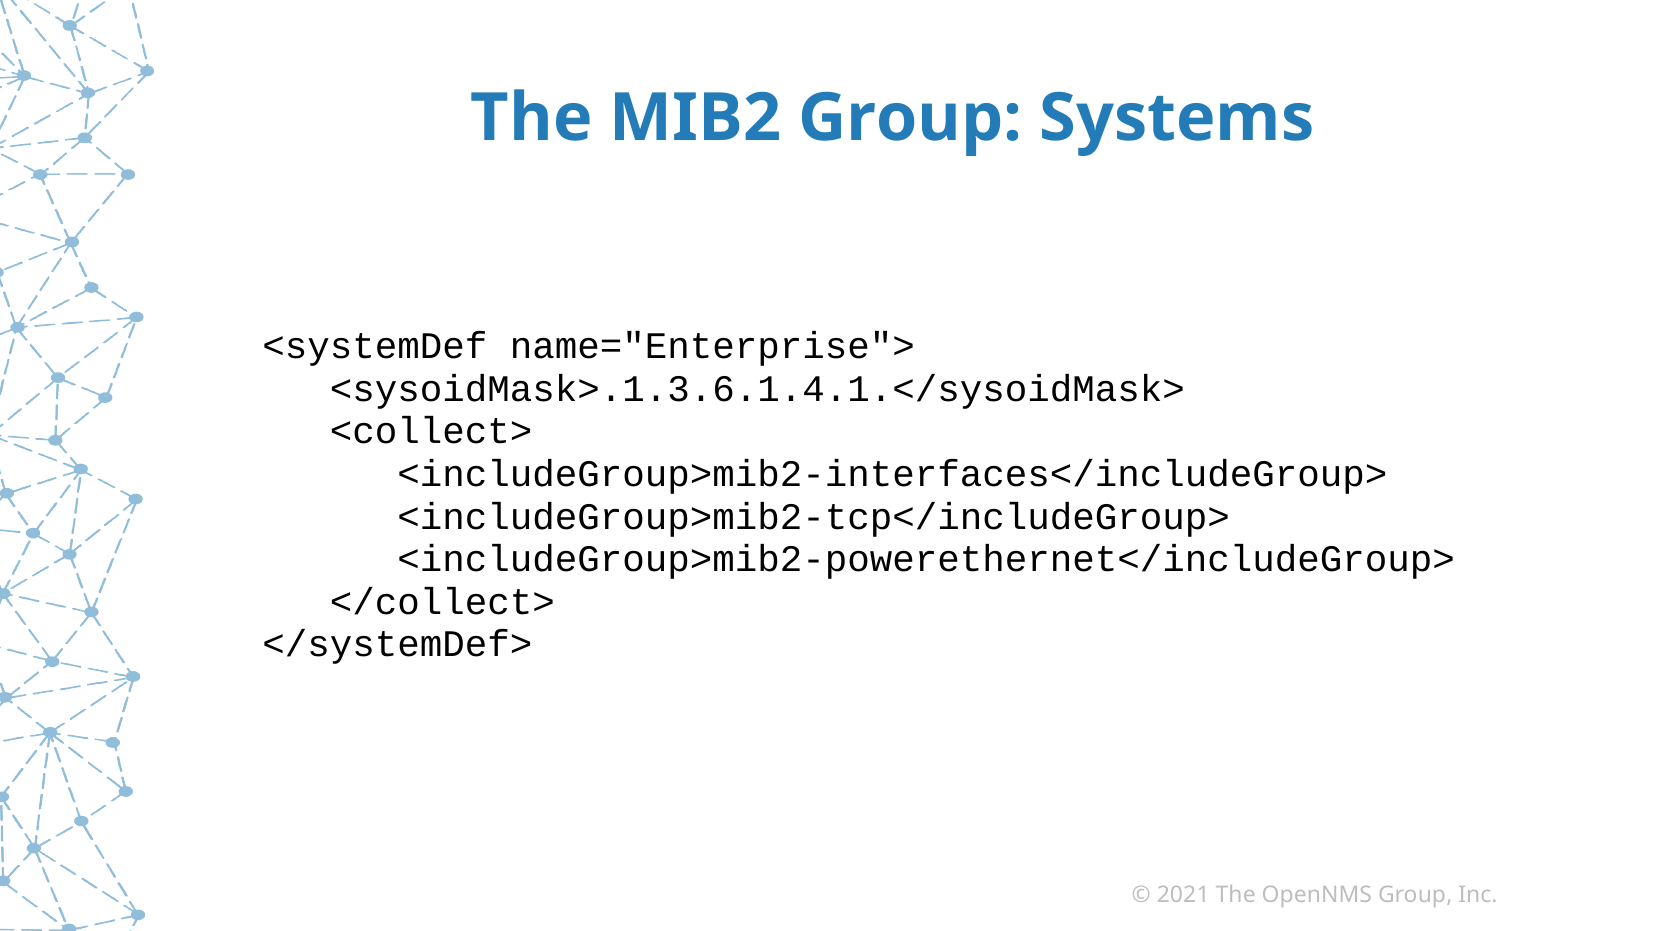

# The MIB2 Group: Systems
 <systemDef name="Enterprise">
 <sysoidMask>.1.3.6.1.4.1.</sysoidMask>
 <collect>
 <includeGroup>mib2-interfaces</includeGroup>
 <includeGroup>mib2-tcp</includeGroup>
 <includeGroup>mib2-powerethernet</includeGroup>
 </collect>
 </systemDef>